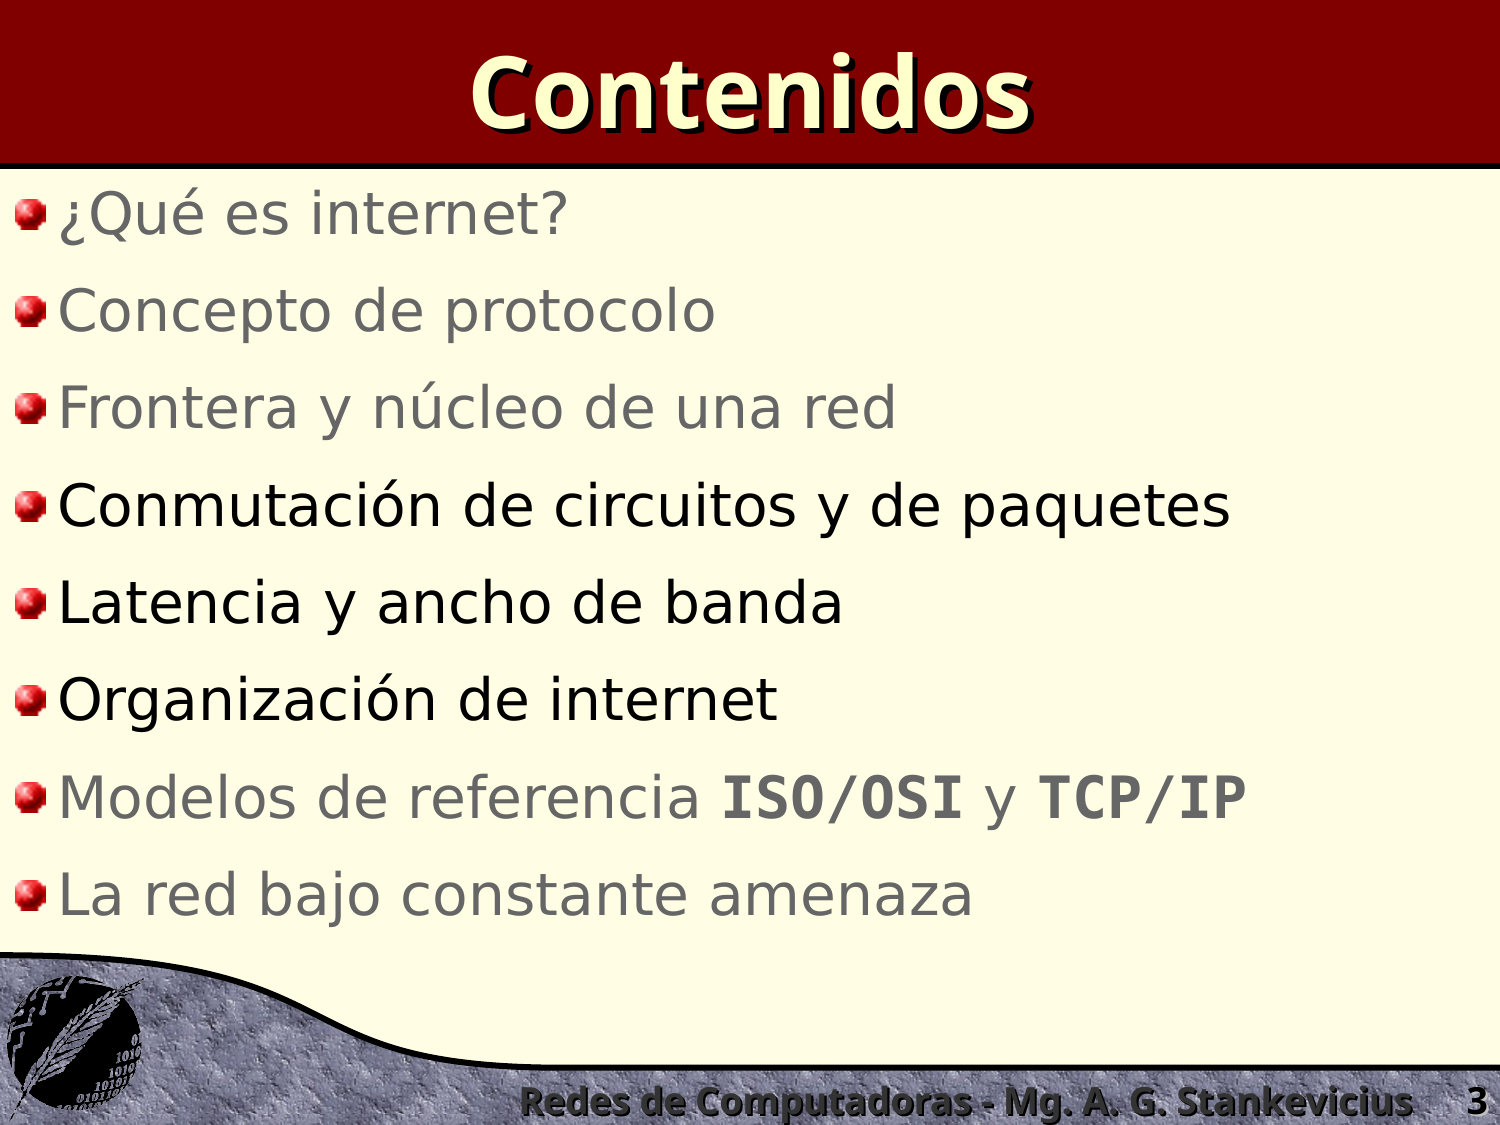

# Contenidos
¿Qué es internet?
Concepto de protocolo
Frontera y núcleo de una red
Conmutación de circuitos y de paquetes
Latencia y ancho de banda
Organización de internet
Modelos de referencia ISO/OSI y TCP/IP
La red bajo constante amenaza
3